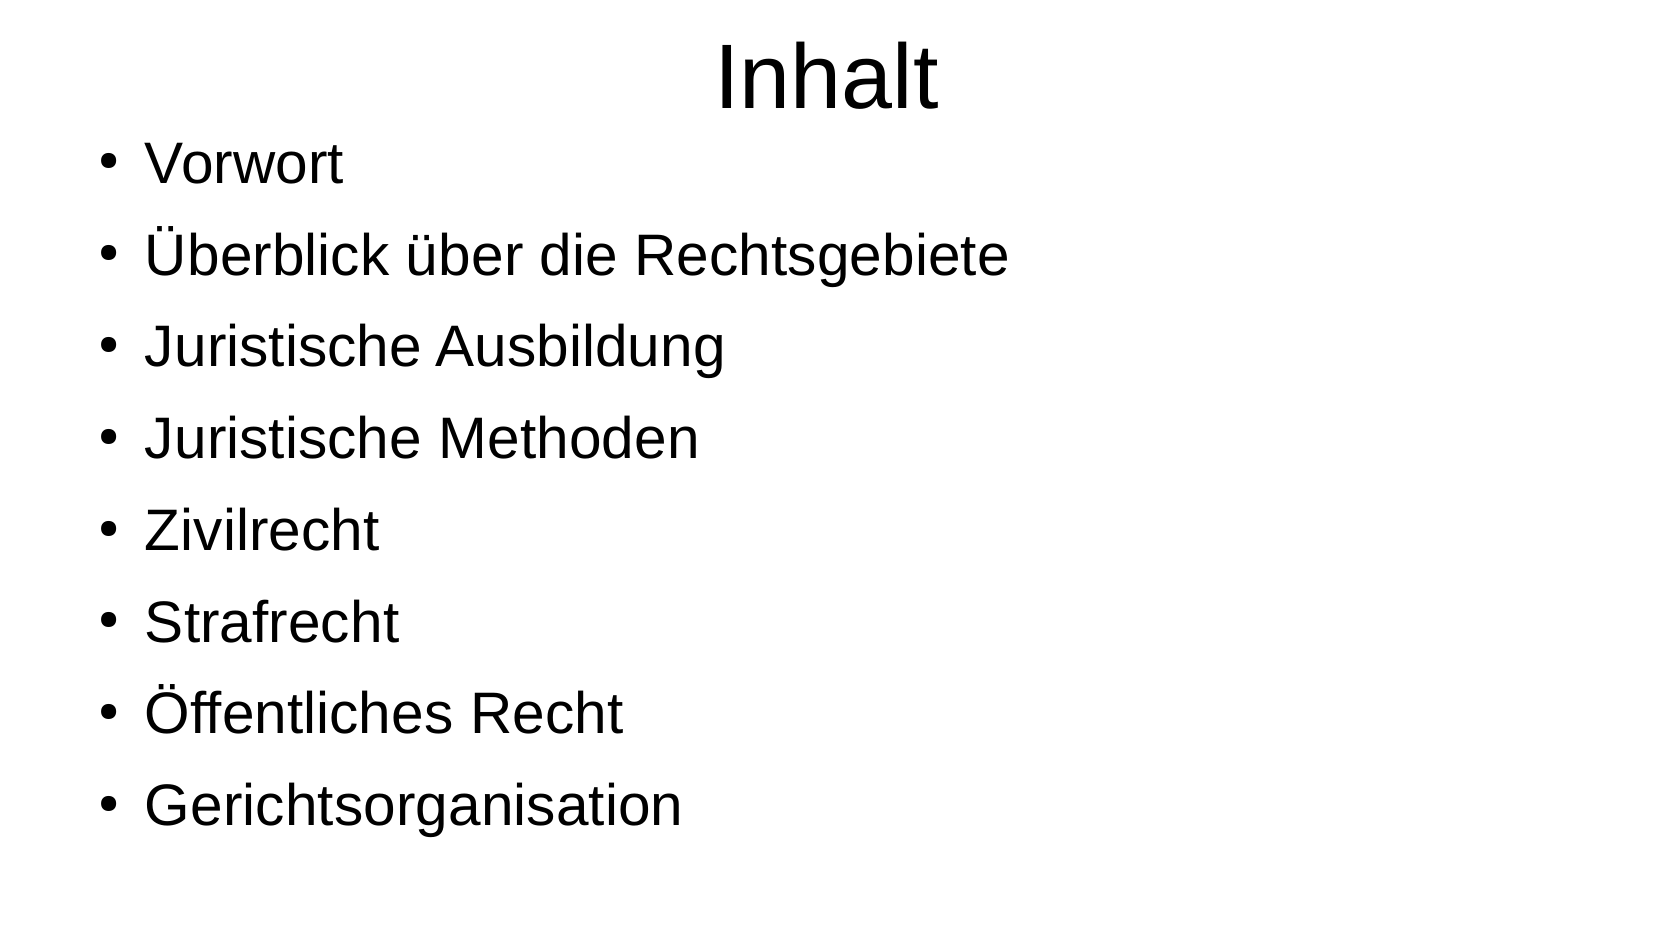

# Inhalt
Vorwort
Überblick über die Rechtsgebiete
Juristische Ausbildung
Juristische Methoden
Zivilrecht
Strafrecht
Öffentliches Recht
Gerichtsorganisation